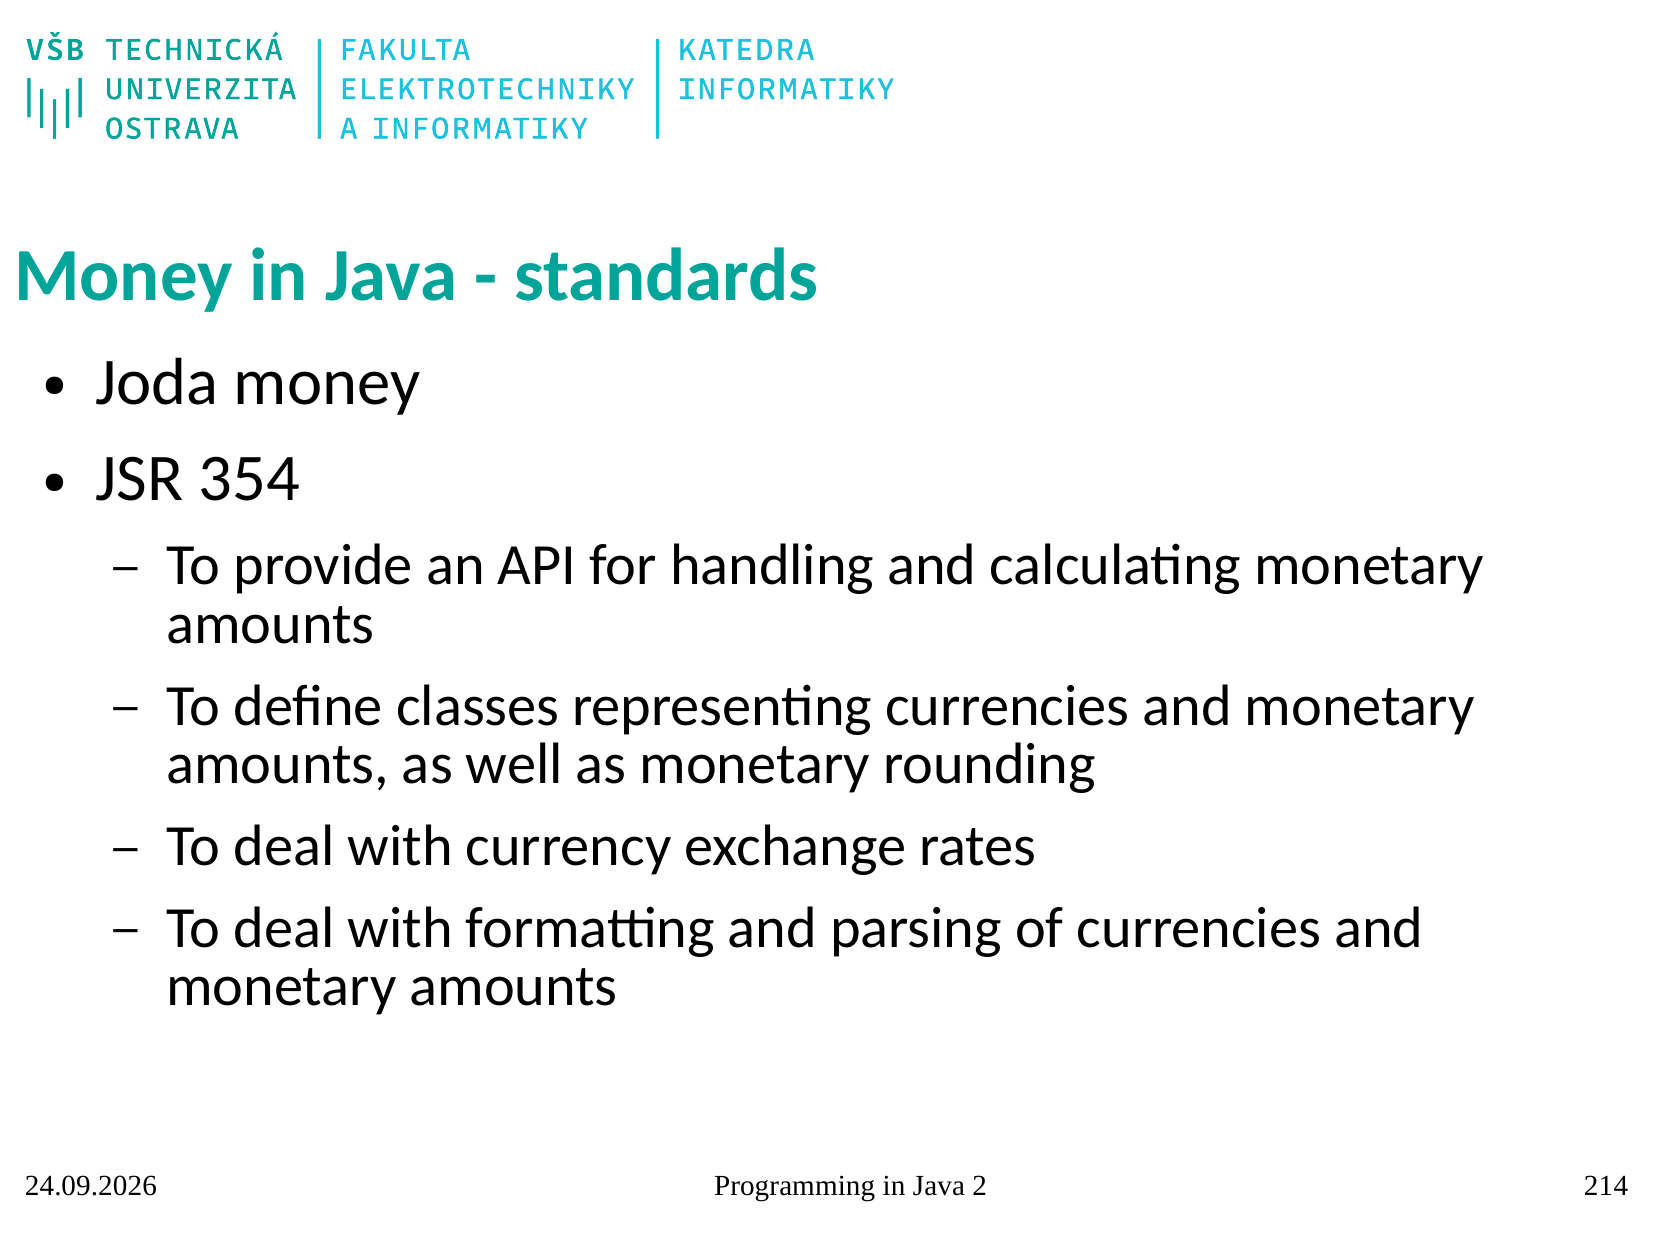

# Money in Java - standards
Joda money
JSR 354
To provide an API for handling and calculating monetary amounts
To define classes representing currencies and monetary amounts, as well as monetary rounding
To deal with currency exchange rates
To deal with formatting and parsing of currencies and monetary amounts
Programming in Java 2
214